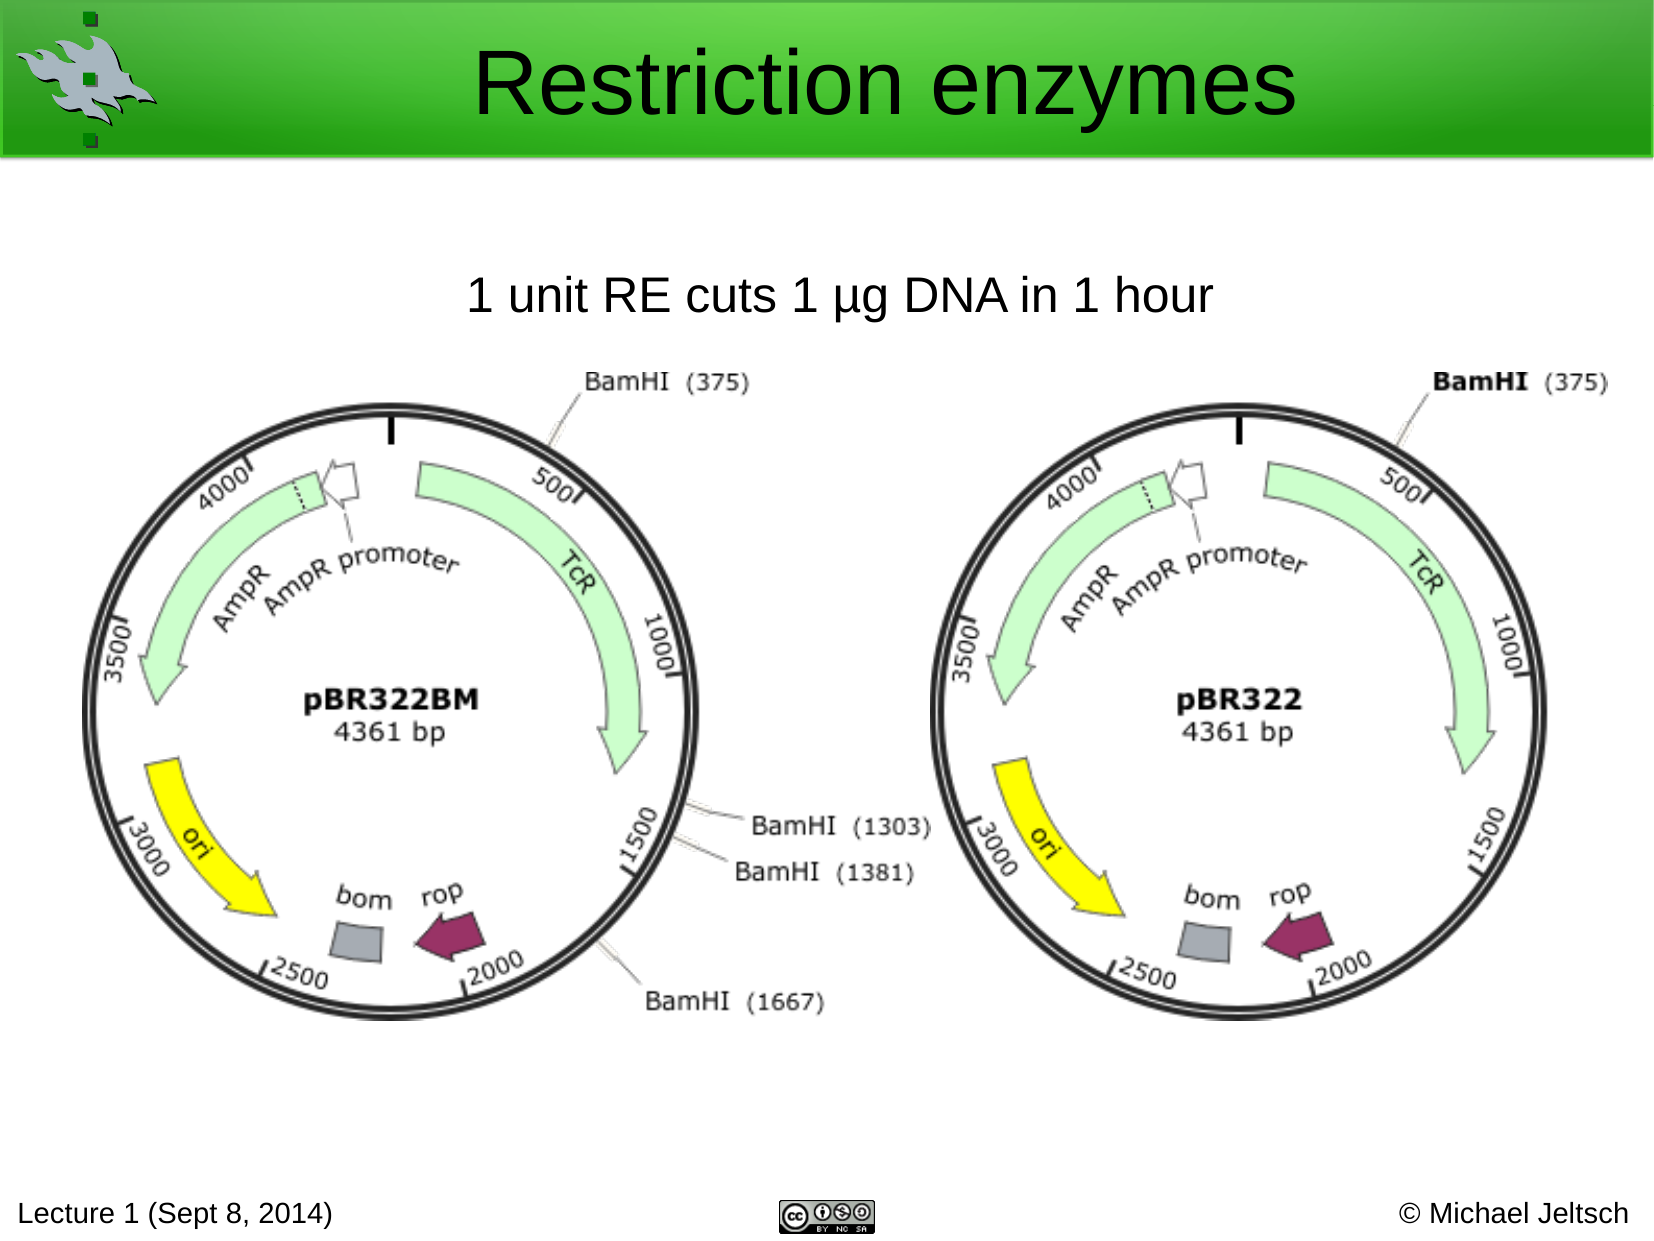

# Restriction enzymes
1 unit RE cuts 1 µg DNA in 1 hour